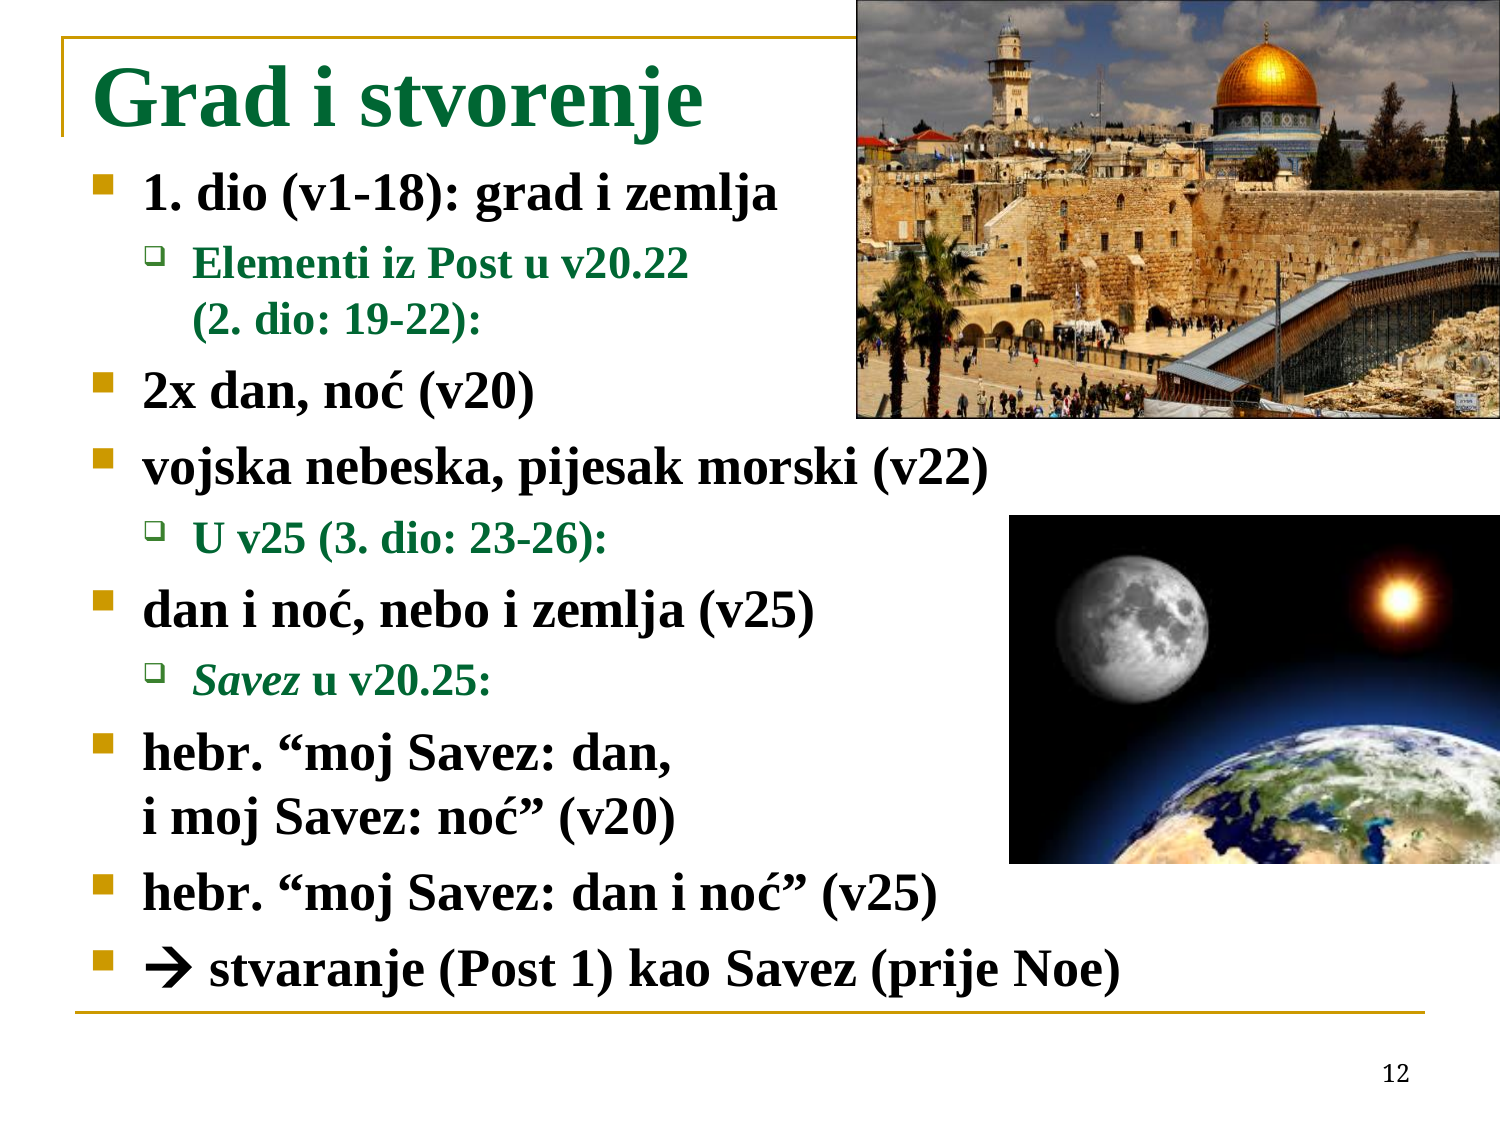

# Grad i stvorenje
1. dio (v1-18): grad i zemlja
Elementi iz Post u v20.22
(2. dio: 19-22):
2x dan, noć (v20)
vojska nebeska, pijesak morski (v22)
U v25 (3. dio: 23-26):
dan i noć, nebo i zemlja (v25)
Savez u v20.25:
hebr. “moj Savez: dan,
i moj Savez: noć” (v20)
hebr. “moj Savez: dan i noć” (v25)
 stvaranje (Post 1) kao Savez (prije Noe)